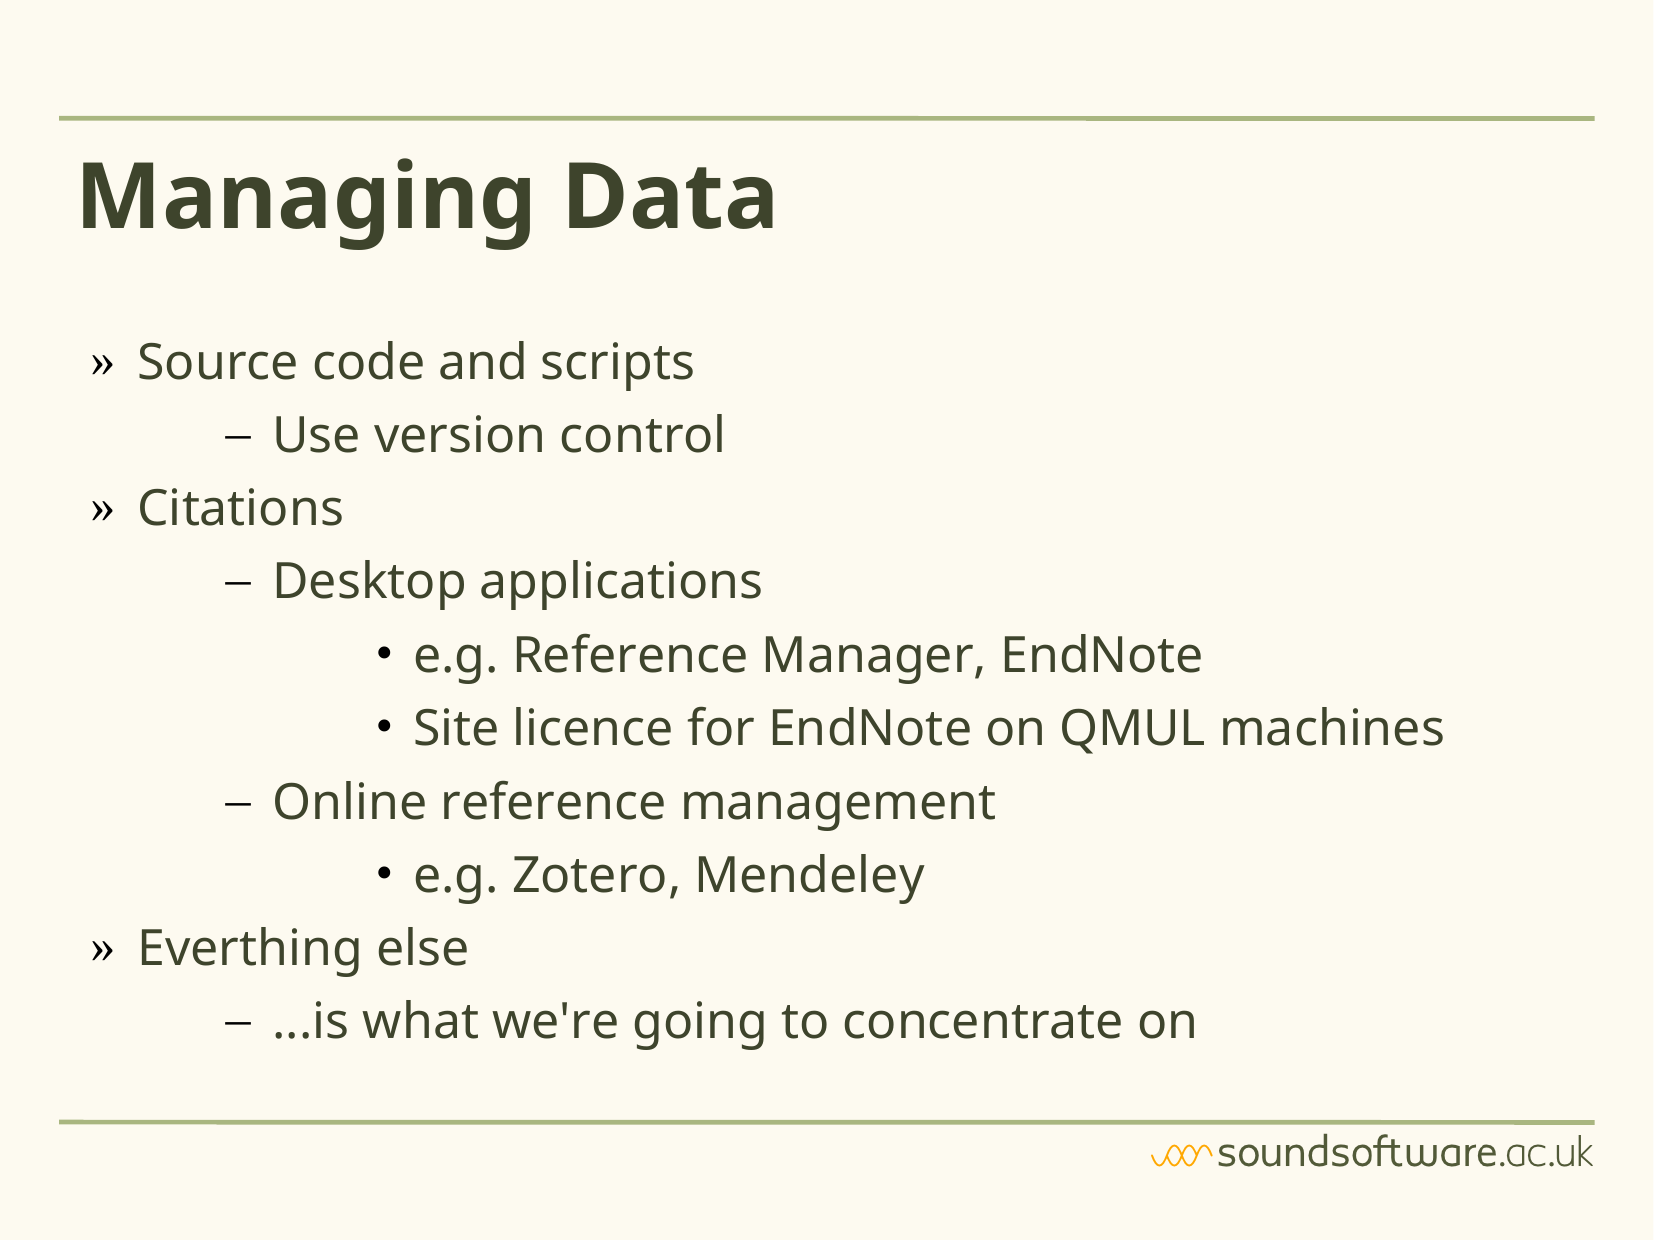

# Managing Data
Source code and scripts
Use version control
Citations
Desktop applications
e.g. Reference Manager, EndNote
Site licence for EndNote on QMUL machines
Online reference management
e.g. Zotero, Mendeley
Everthing else
...is what we're going to concentrate on